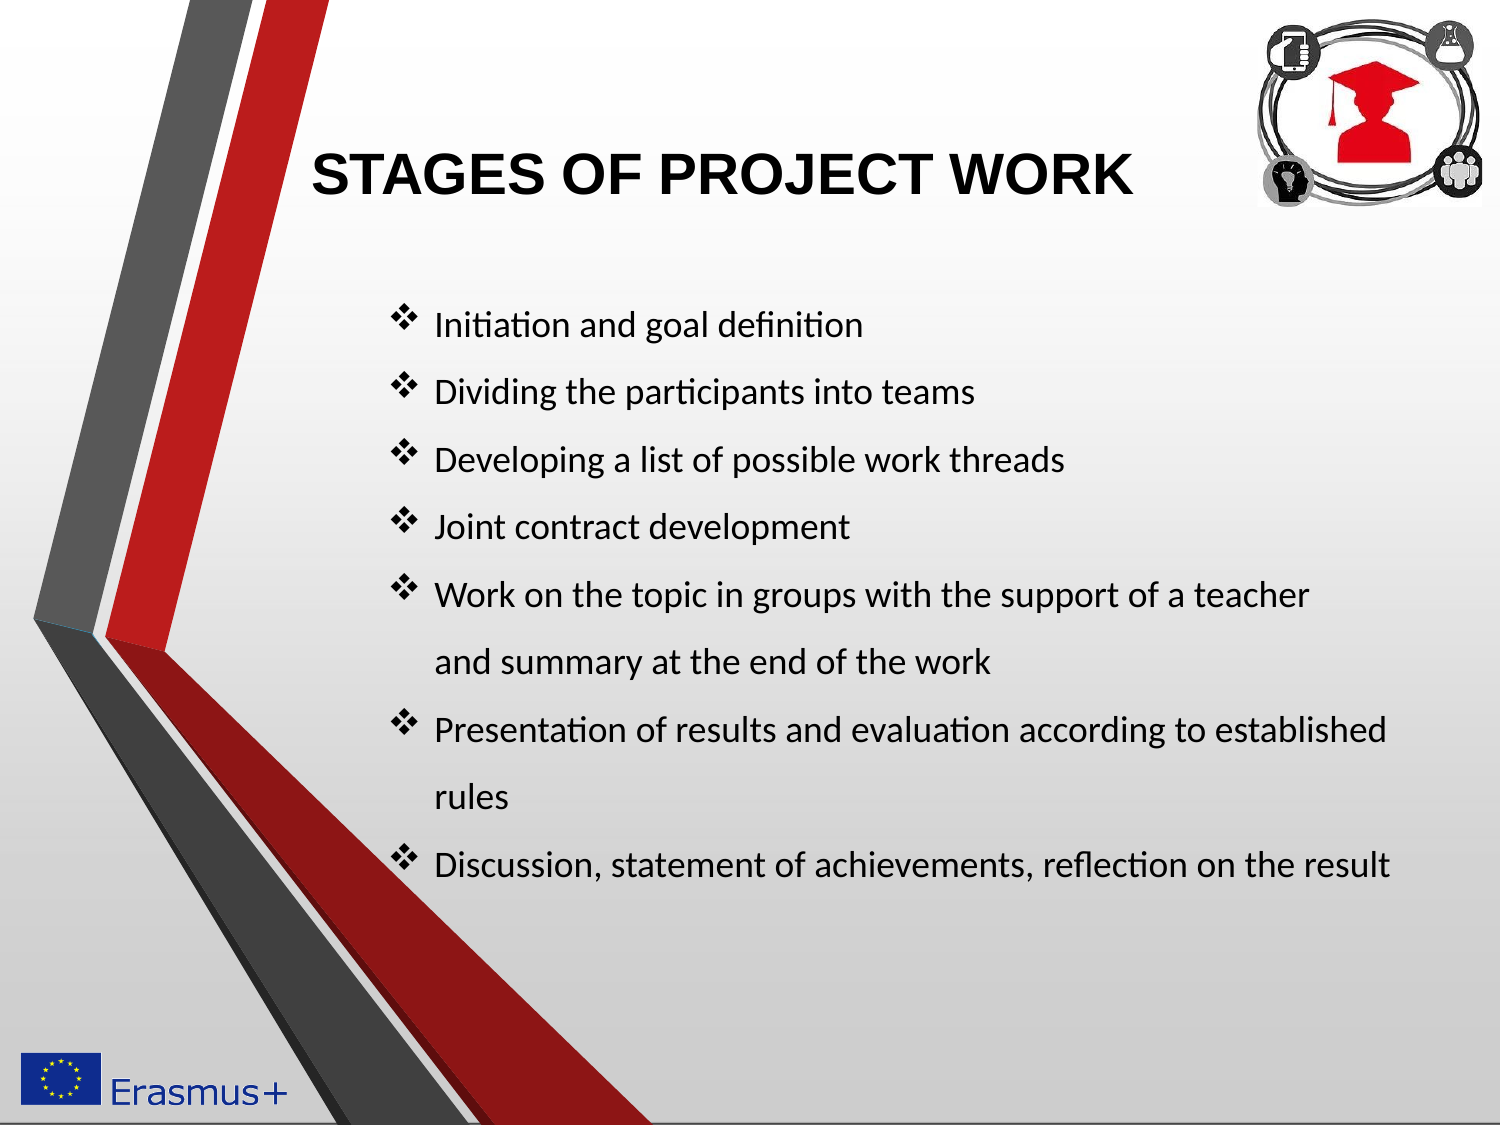

STAGES OF PROJECT WORK
Initiation and goal definition
Dividing the participants into teams
Developing a list of possible work threads
Joint contract development
Work on the topic in groups with the support of a teacher and summary at the end of the work
Presentation of results and evaluation according to established rules
Discussion, statement of achievements, reflection on the result